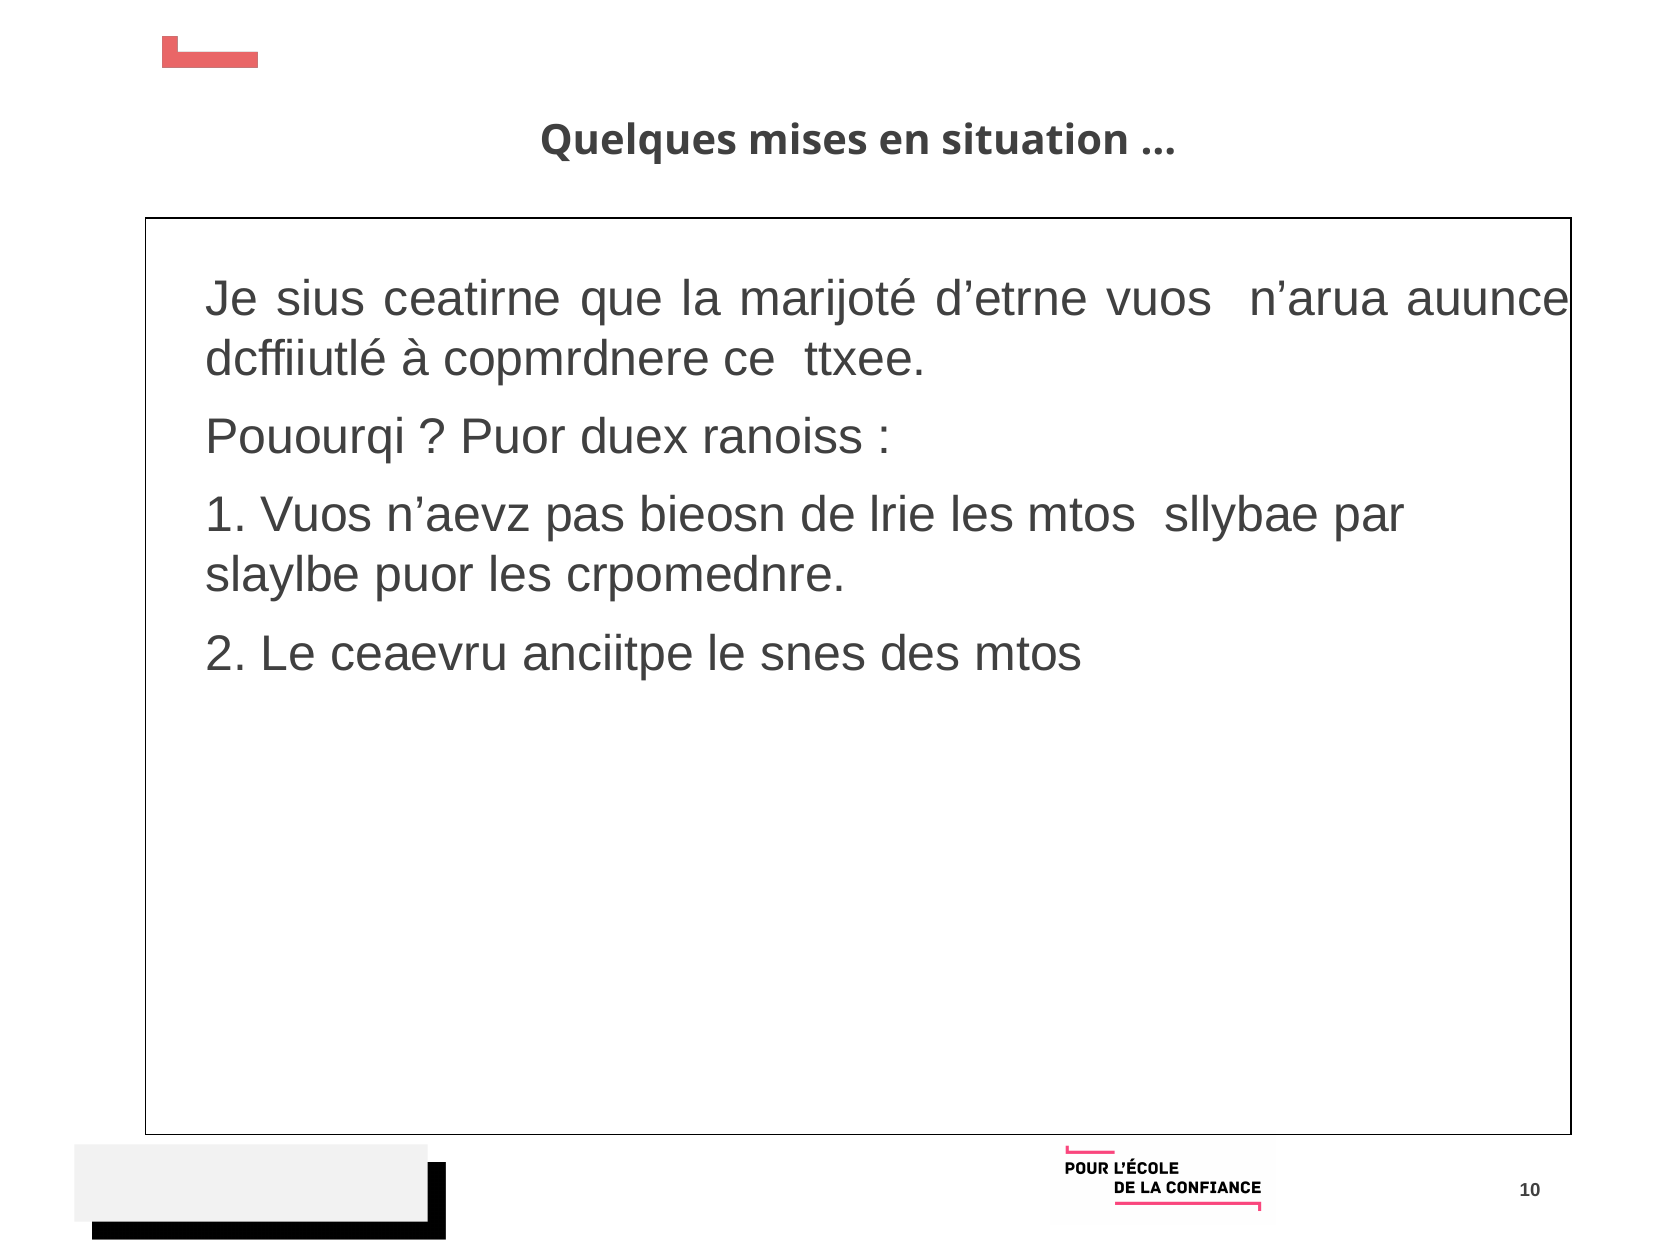

# Quelques mises en situation …
Je sius ceatirne que la marijoté d’etrne vuos n’arua auunce dcffiiutlé à copmrdnere ce ttxee.
Pouourqi ? Puor duex ranoiss :
1. Vuos n’aevz pas bieosn de lrie les mtos sllybae par slaylbe puor les crpomednre.
2. Le ceaevru anciitpe le snes des mtos